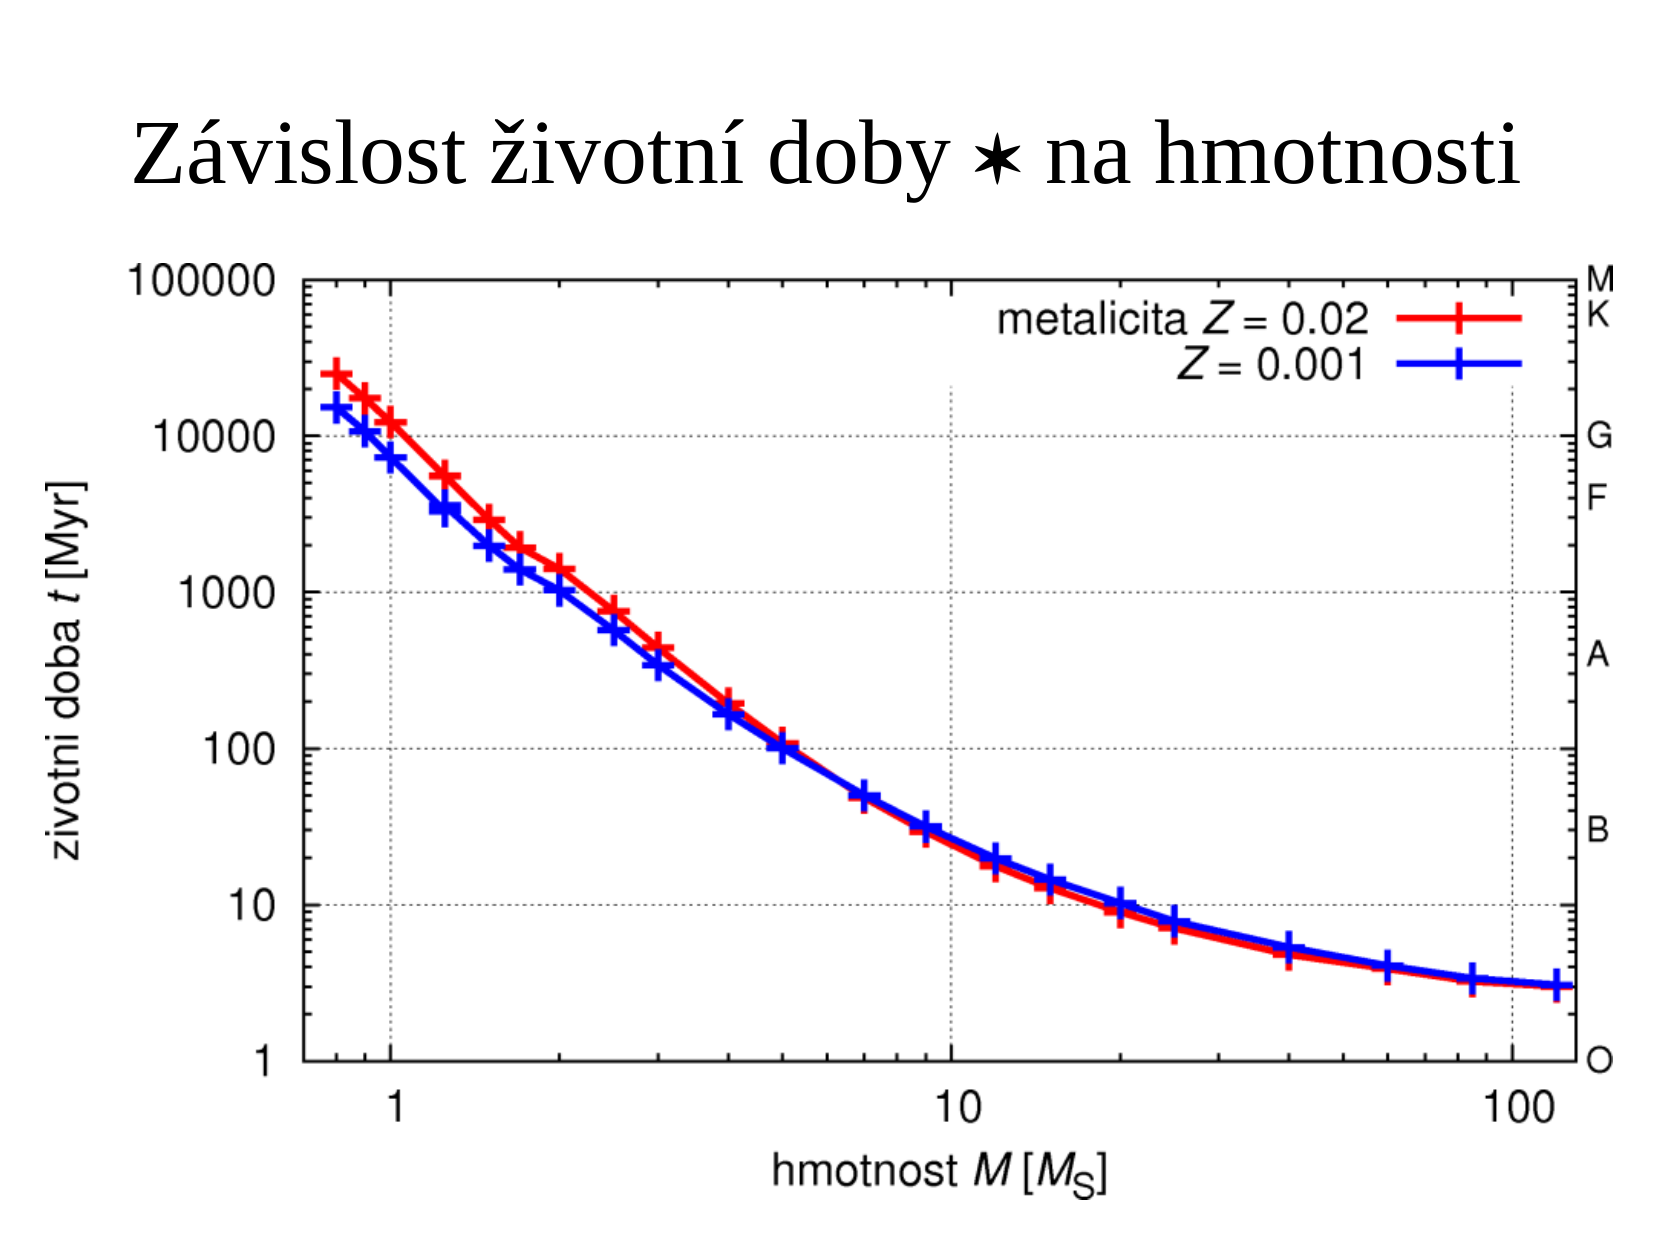

# Závislost životní doby * na hmotnosti